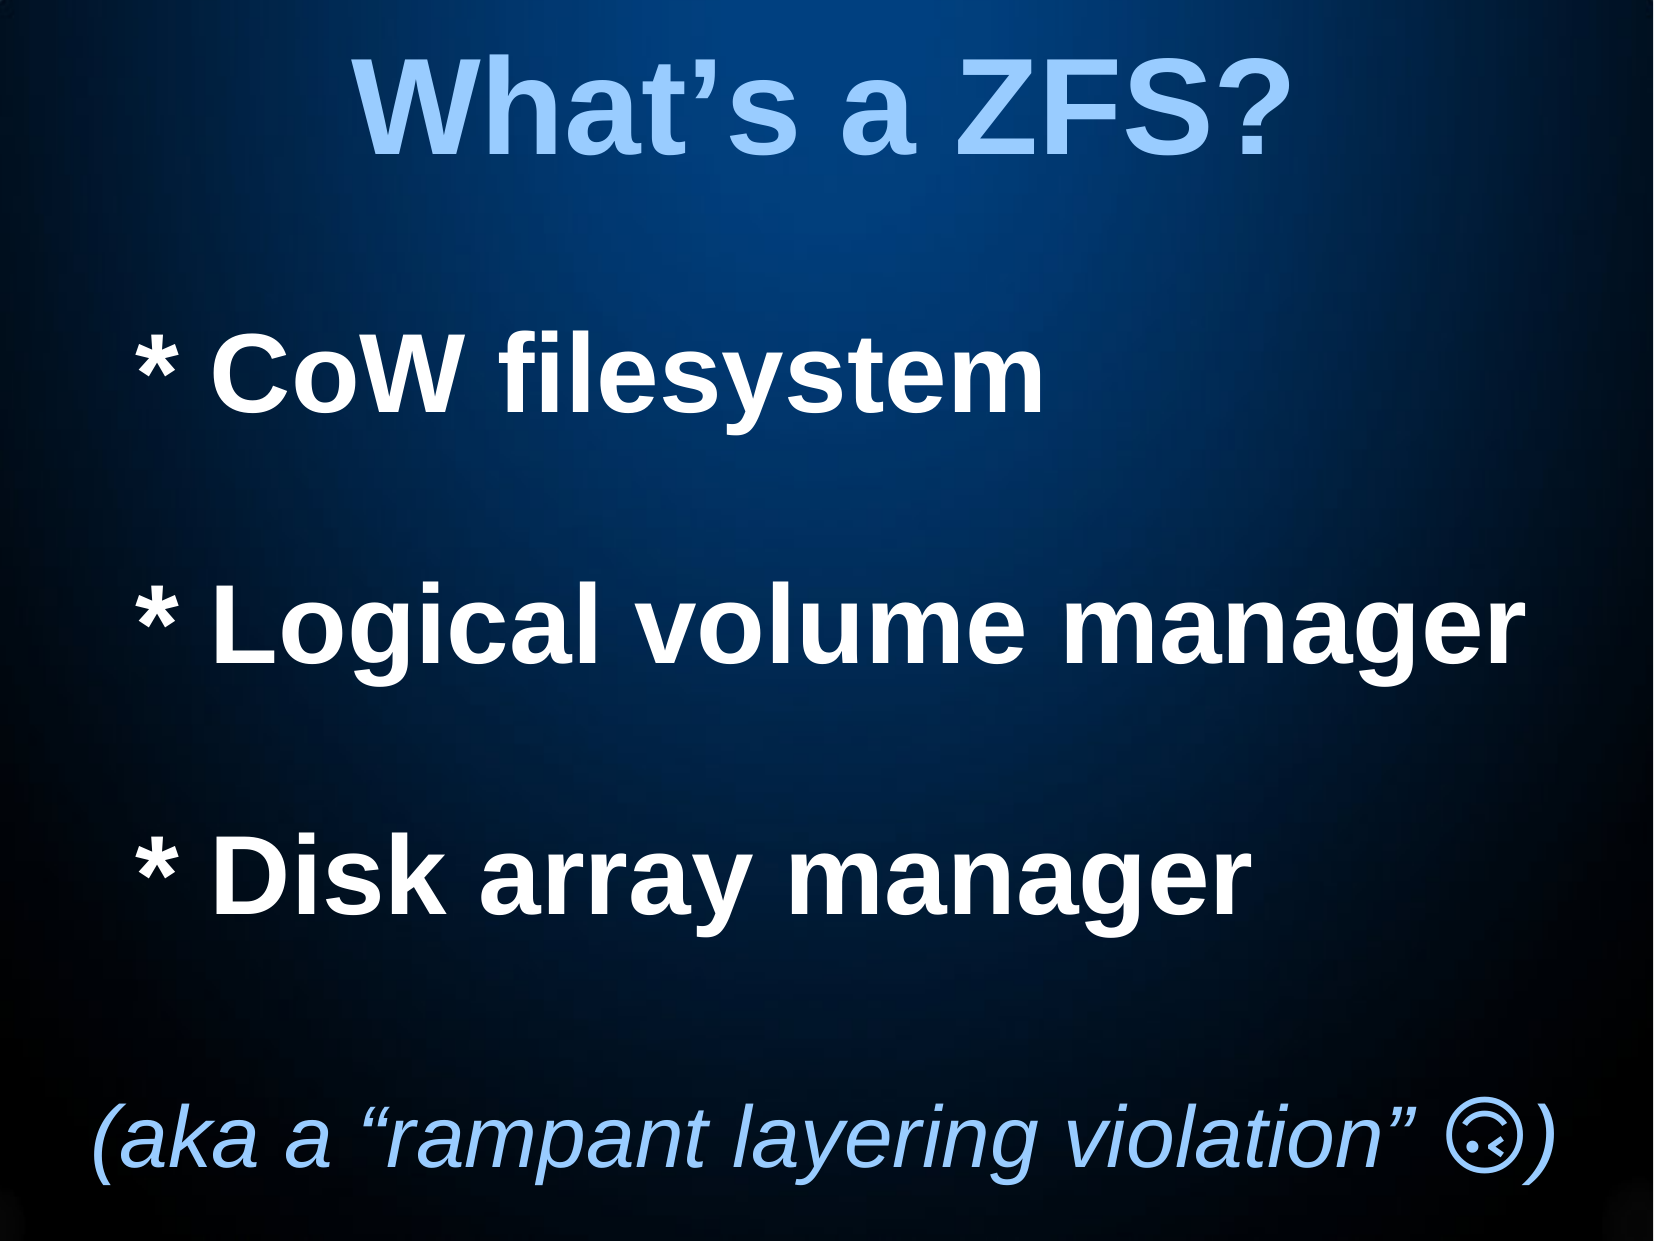

What’s a ZFS?
# * CoW filesystem * Logical volume manager * Disk array manager
(aka a “rampant layering violation” 🙃)